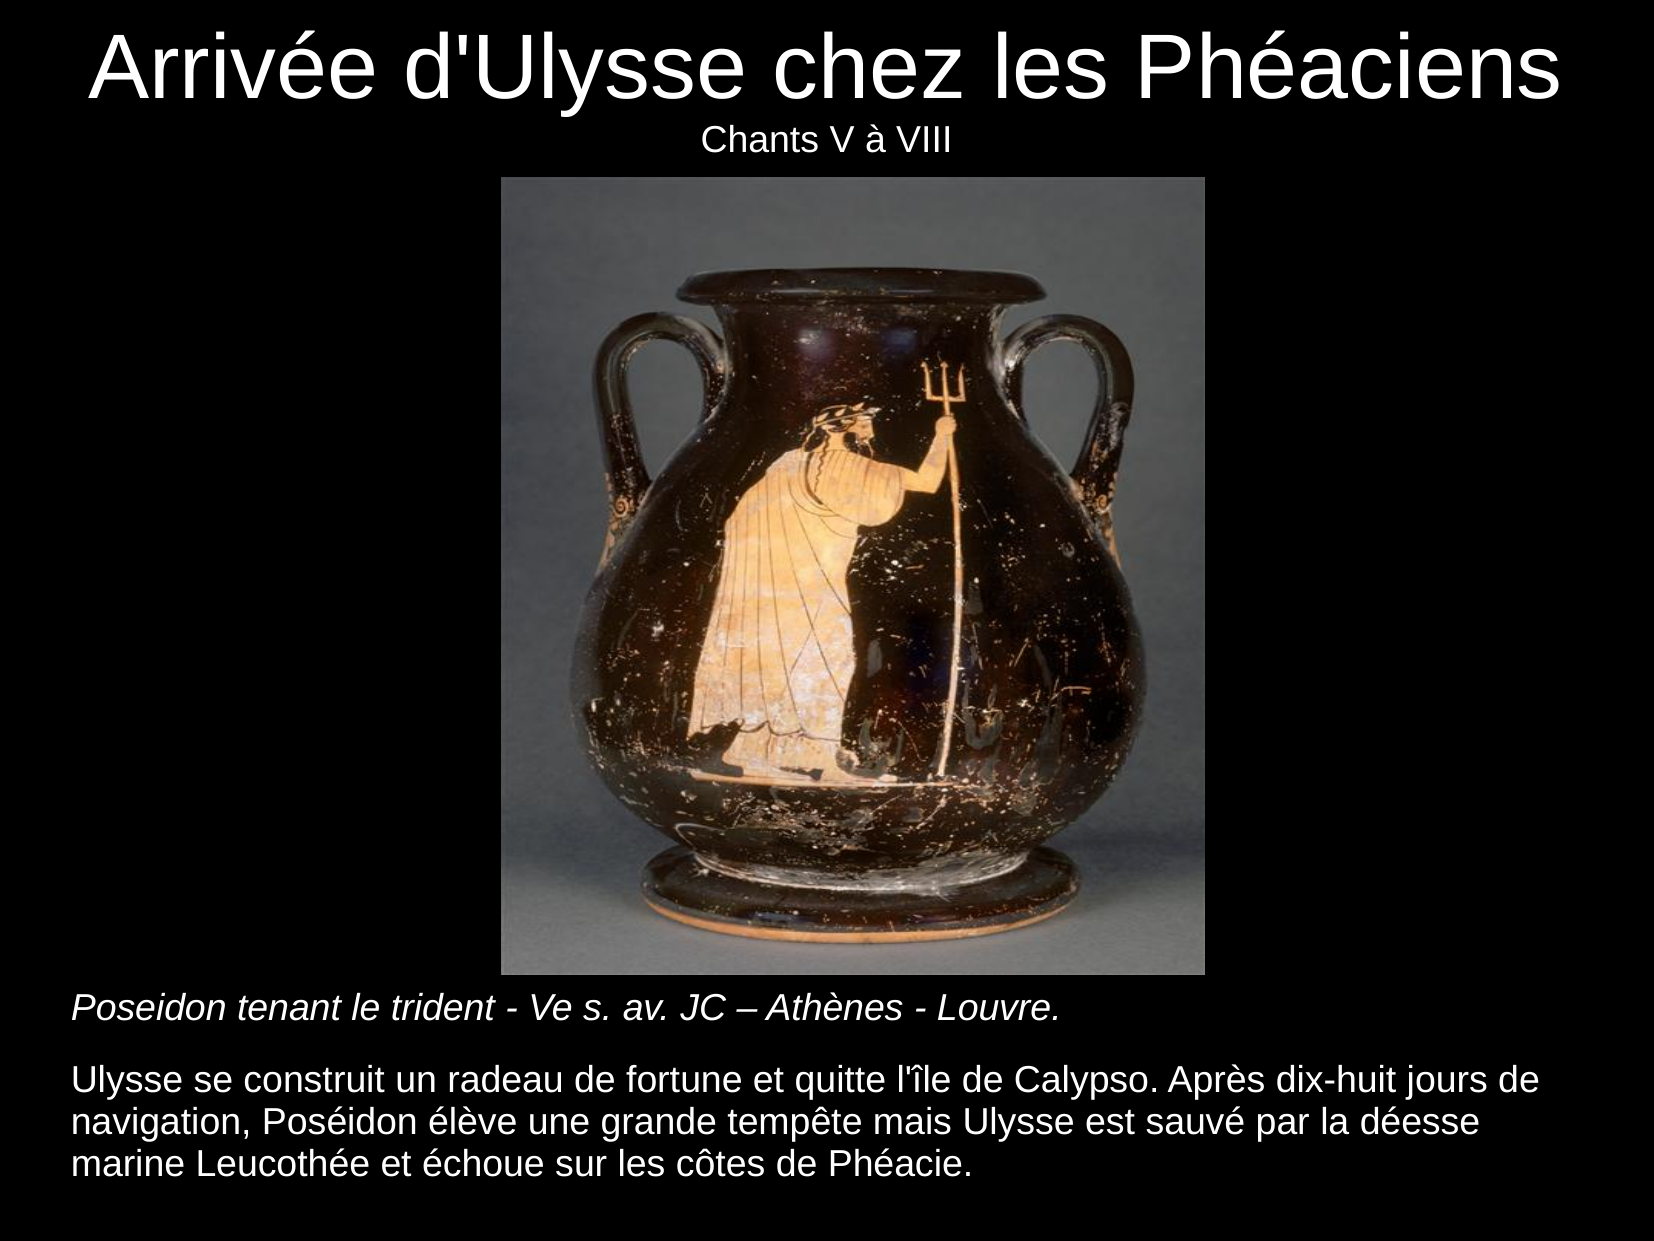

# Arrivée d'Ulysse chez les Phéaciens Chants V à VIII
Poseidon tenant le trident - Ve s. av. JC – Athènes - Louvre.
Ulysse se construit un radeau de fortune et quitte l'île de Calypso. Après dix-huit jours de navigation, Poséidon élève une grande tempête mais Ulysse est sauvé par la déesse marine Leucothée et échoue sur les côtes de Phéacie.